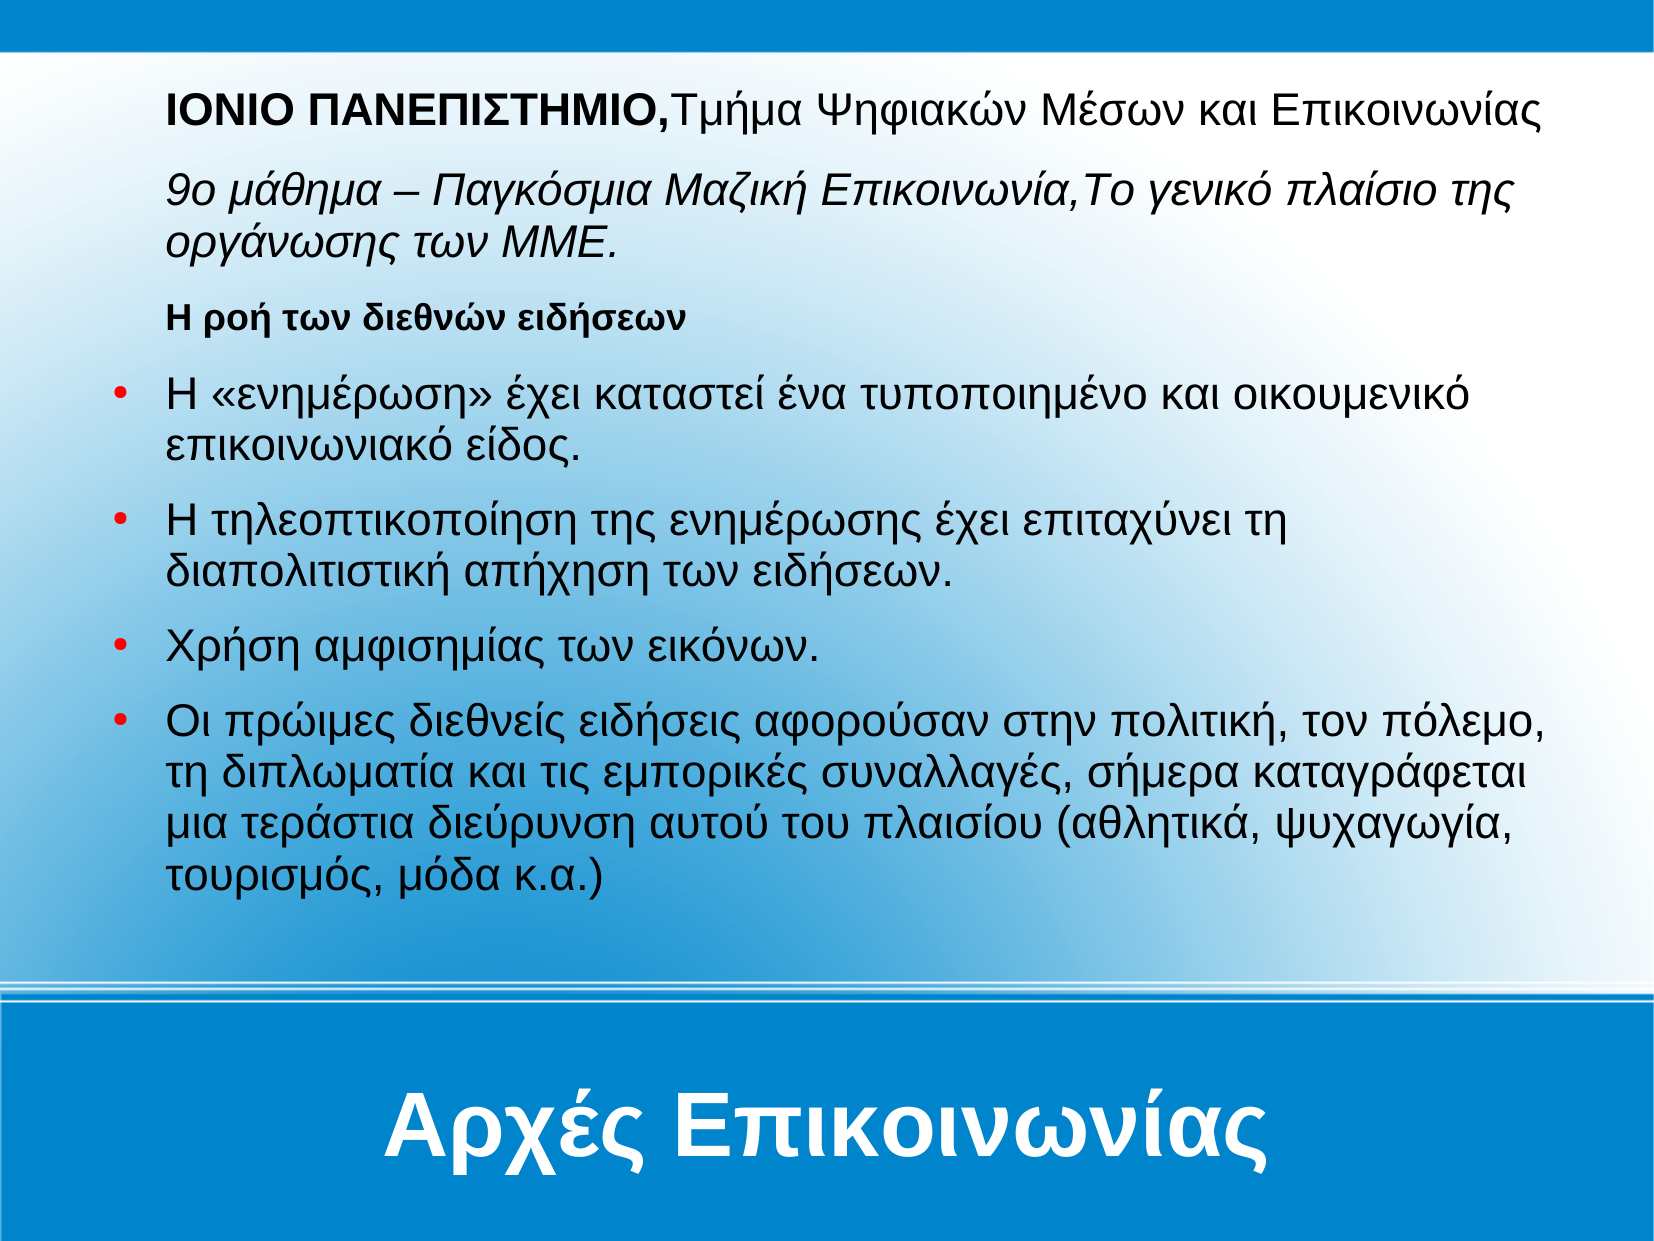

ΙΟΝΙΟ ΠΑΝΕΠΙΣΤΗΜΙΟ,Τμήμα Ψηφιακών Μέσων και Επικοινωνίας
9ο μάθημα – Παγκόσμια Μαζική Επικοινωνία,Το γενικό πλαίσιο της οργάνωσης των ΜΜΕ.
Η ροή των διεθνών ειδήσεων
Η «ενημέρωση» έχει καταστεί ένα τυποποιημένο και οικουμενικό επικοινωνιακό είδος.
Η τηλεοπτικοποίηση της ενημέρωσης έχει επιταχύνει τη διαπολιτιστική απήχηση των ειδήσεων.
Χρήση αμφισημίας των εικόνων.
Οι πρώιμες διεθνείς ειδήσεις αφορούσαν στην πολιτική, τον πόλεμο, τη διπλωματία και τις εμπορικές συναλλαγές, σήμερα καταγράφεται μια τεράστια διεύρυνση αυτού του πλαισίου (αθλητικά, ψυχαγωγία, τουρισμός, μόδα κ.α.)
# Αρχές Επικοινωνίας